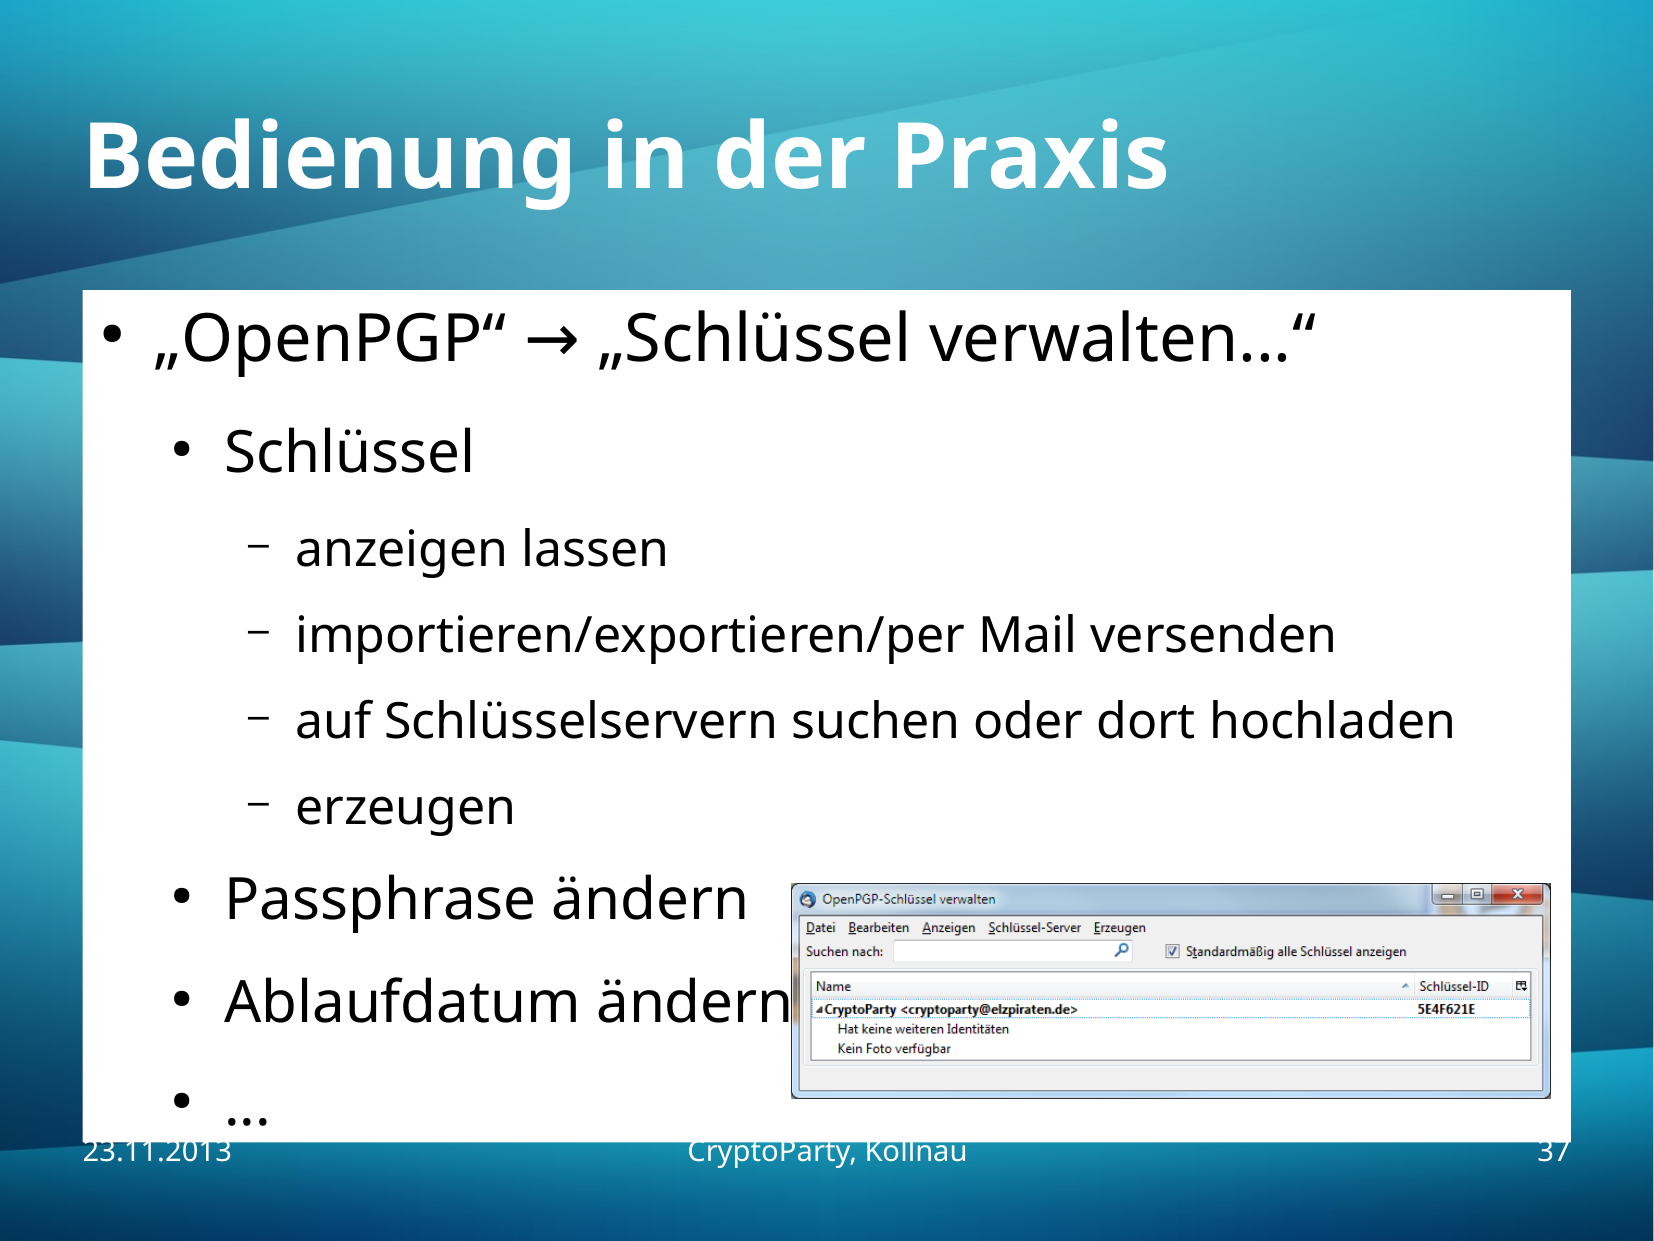

# Bedienung in der Praxis
„OpenPGP“ → „Schlüssel verwalten...“
Schlüssel
anzeigen lassen
importieren/exportieren/per Mail versenden
auf Schlüsselservern suchen oder dort hochladen
erzeugen
Passphrase ändern
Ablaufdatum ändern
...
23.11.2013
CryptoParty, Kollnau
37